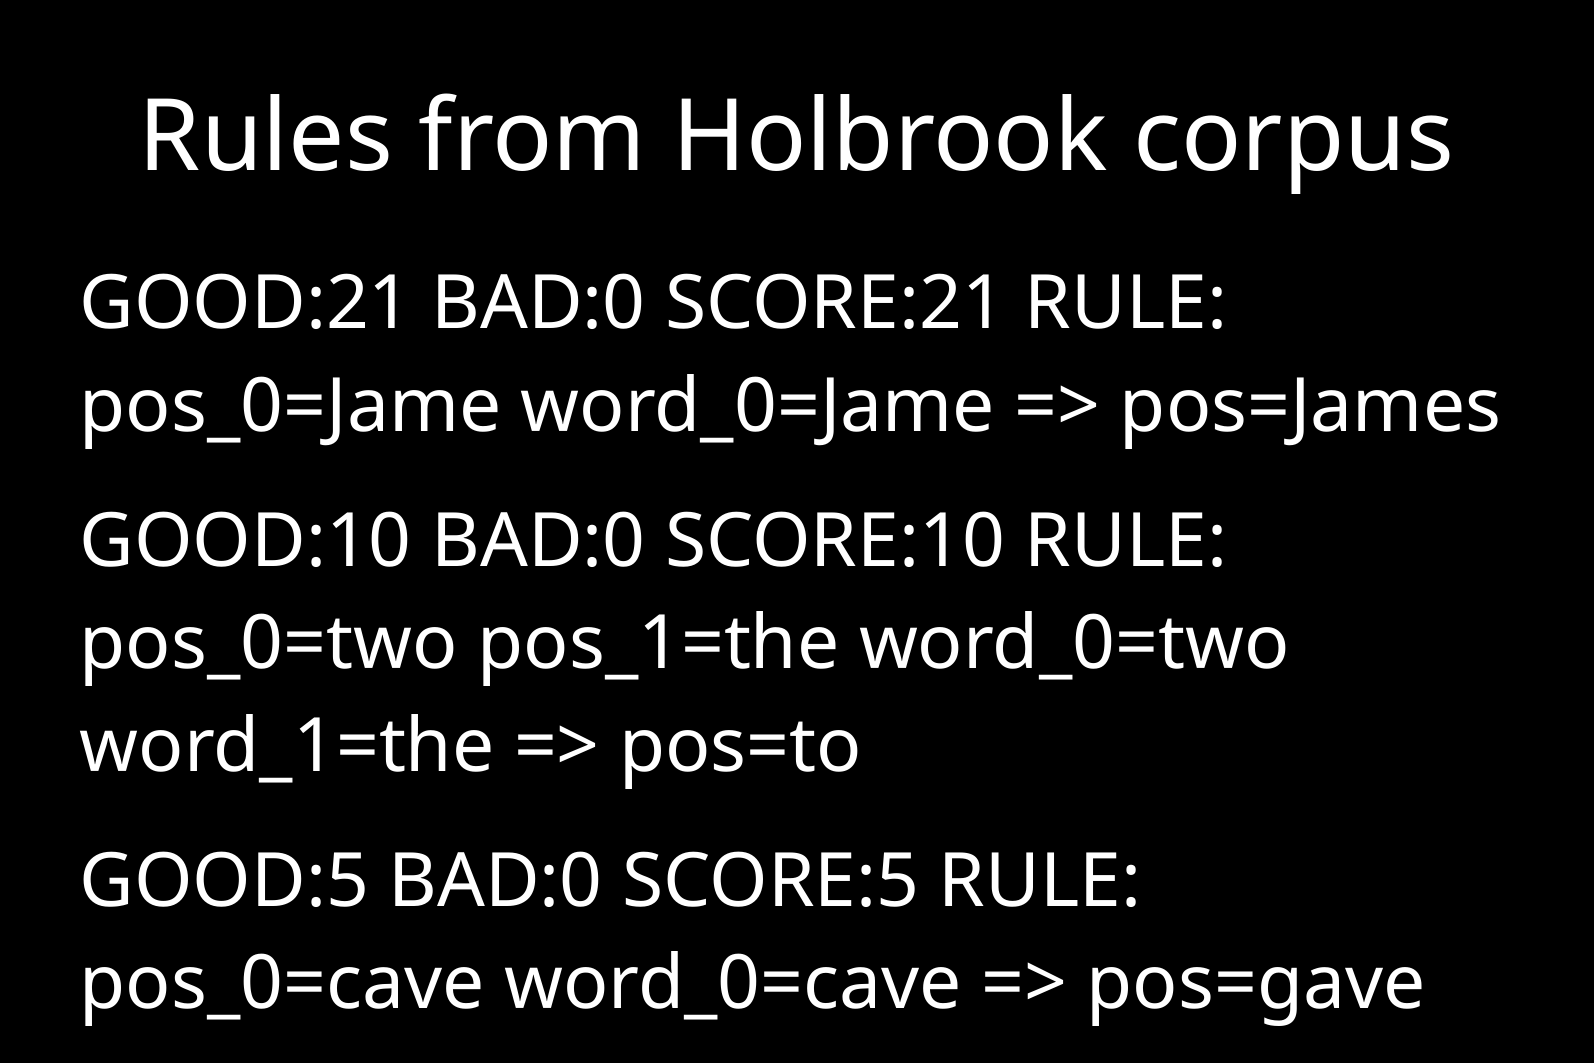

# Rules from Holbrook corpus
GOOD:21 BAD:0 SCORE:21 RULE: pos_0=Jame word_0=Jame => pos=James
GOOD:10 BAD:0 SCORE:10 RULE: pos_0=two pos_1=the word_0=two word_1=the => pos=to
GOOD:5 BAD:0 SCORE:5 RULE: pos_0=cave word_0=cave => pos=gave